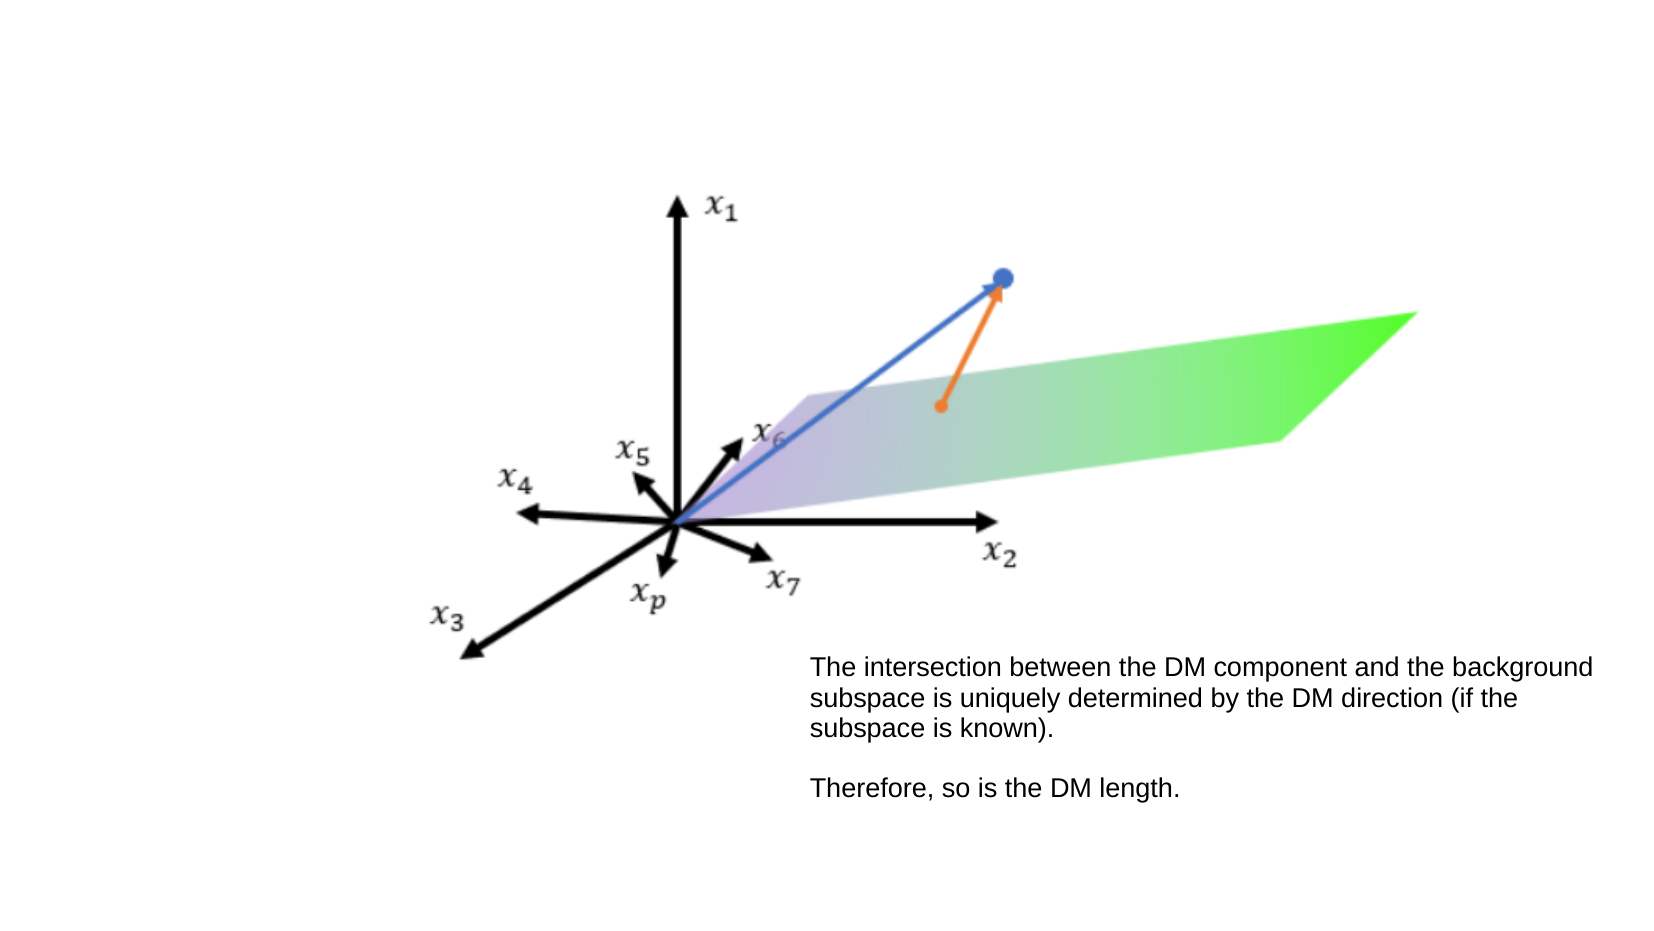

The intersection between the DM component and the background subspace is uniquely determined by the DM direction (if the subspace is known).
Therefore, so is the DM length.